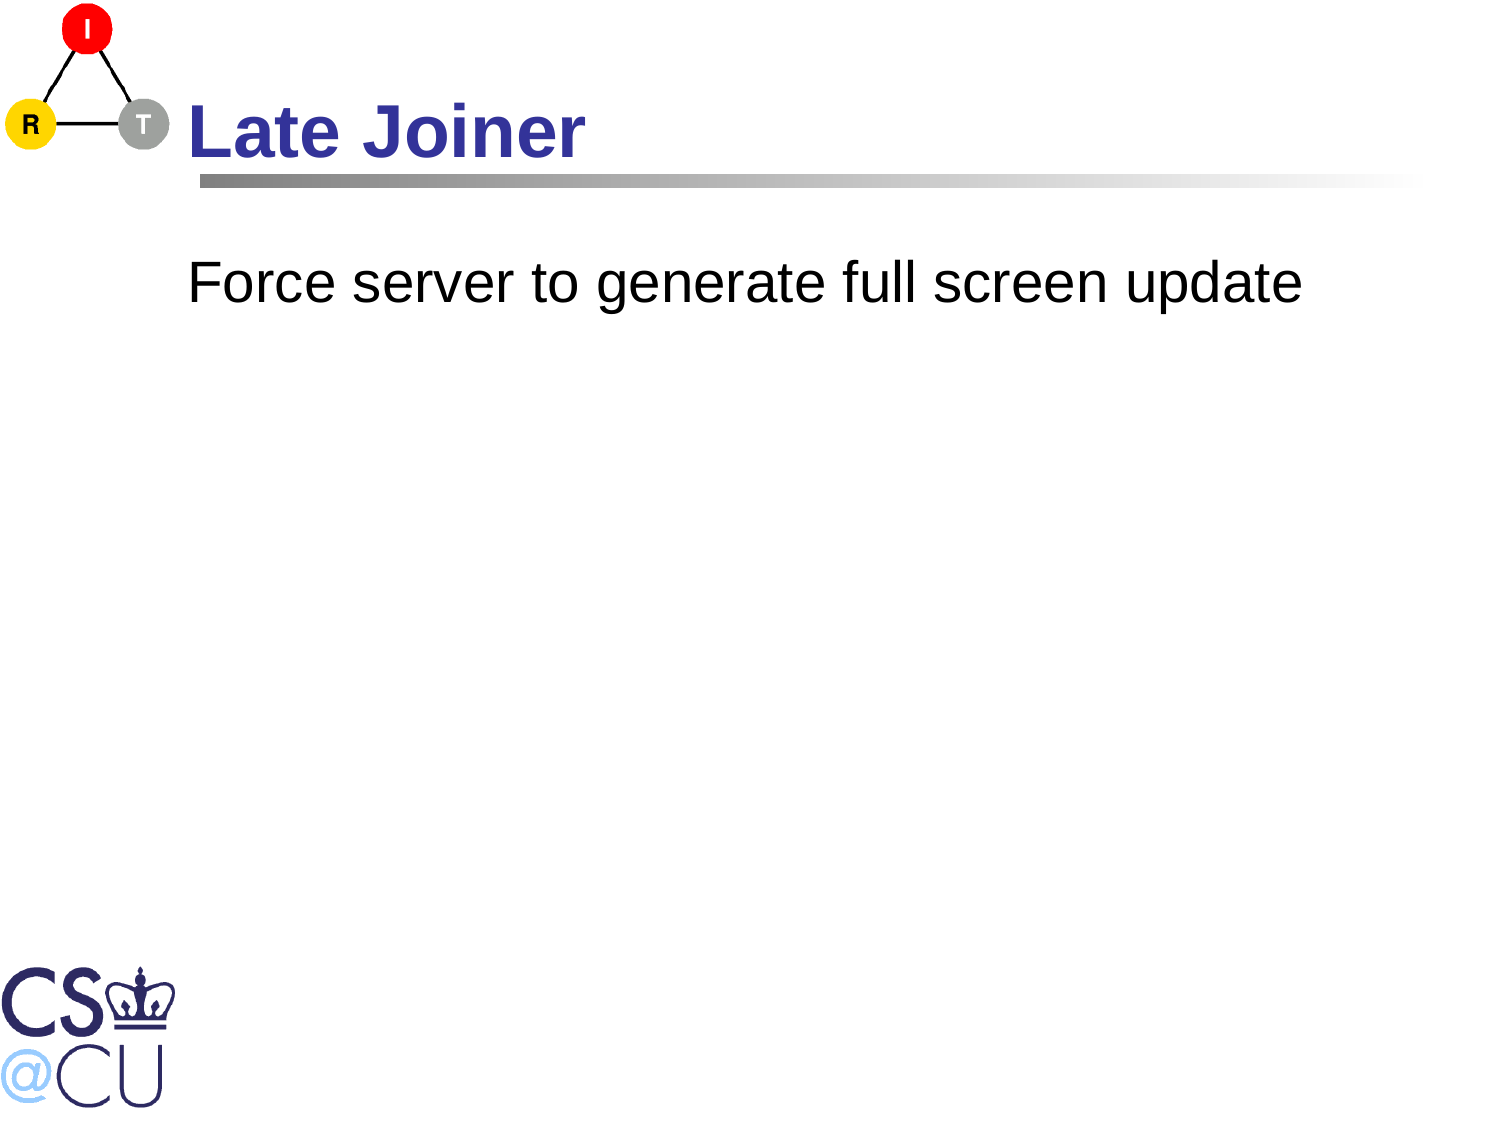

# Late Joiner
Force server to generate full screen update